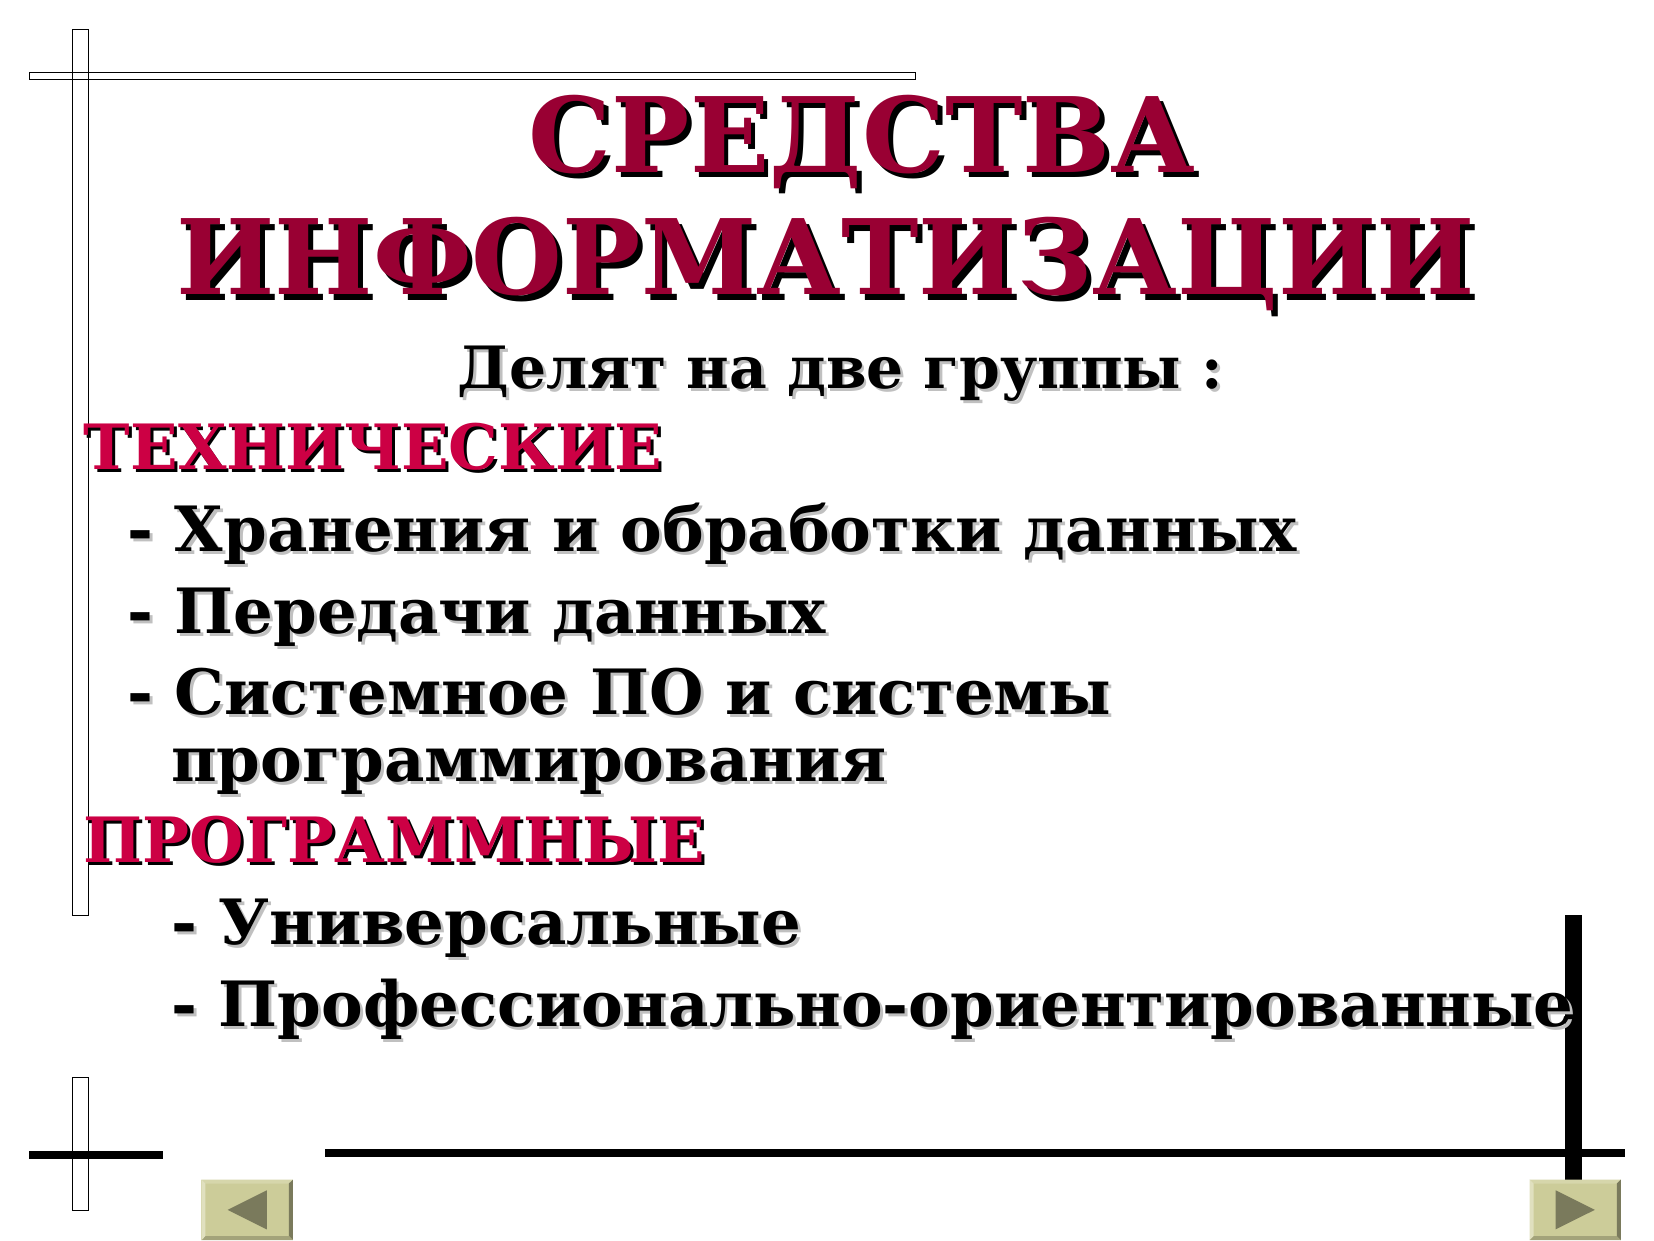

# СРЕДСТВА ИНФОРМАТИЗАЦИИ
Делят на две группы :
ТЕХНИЧЕСКИЕ
 - Хранения и обработки данных
 - Передачи данных
 - Системное ПО и системы программирования
ПРОГРАММНЫЕ
	- Универсальные
	- Профессионально-ориентированные